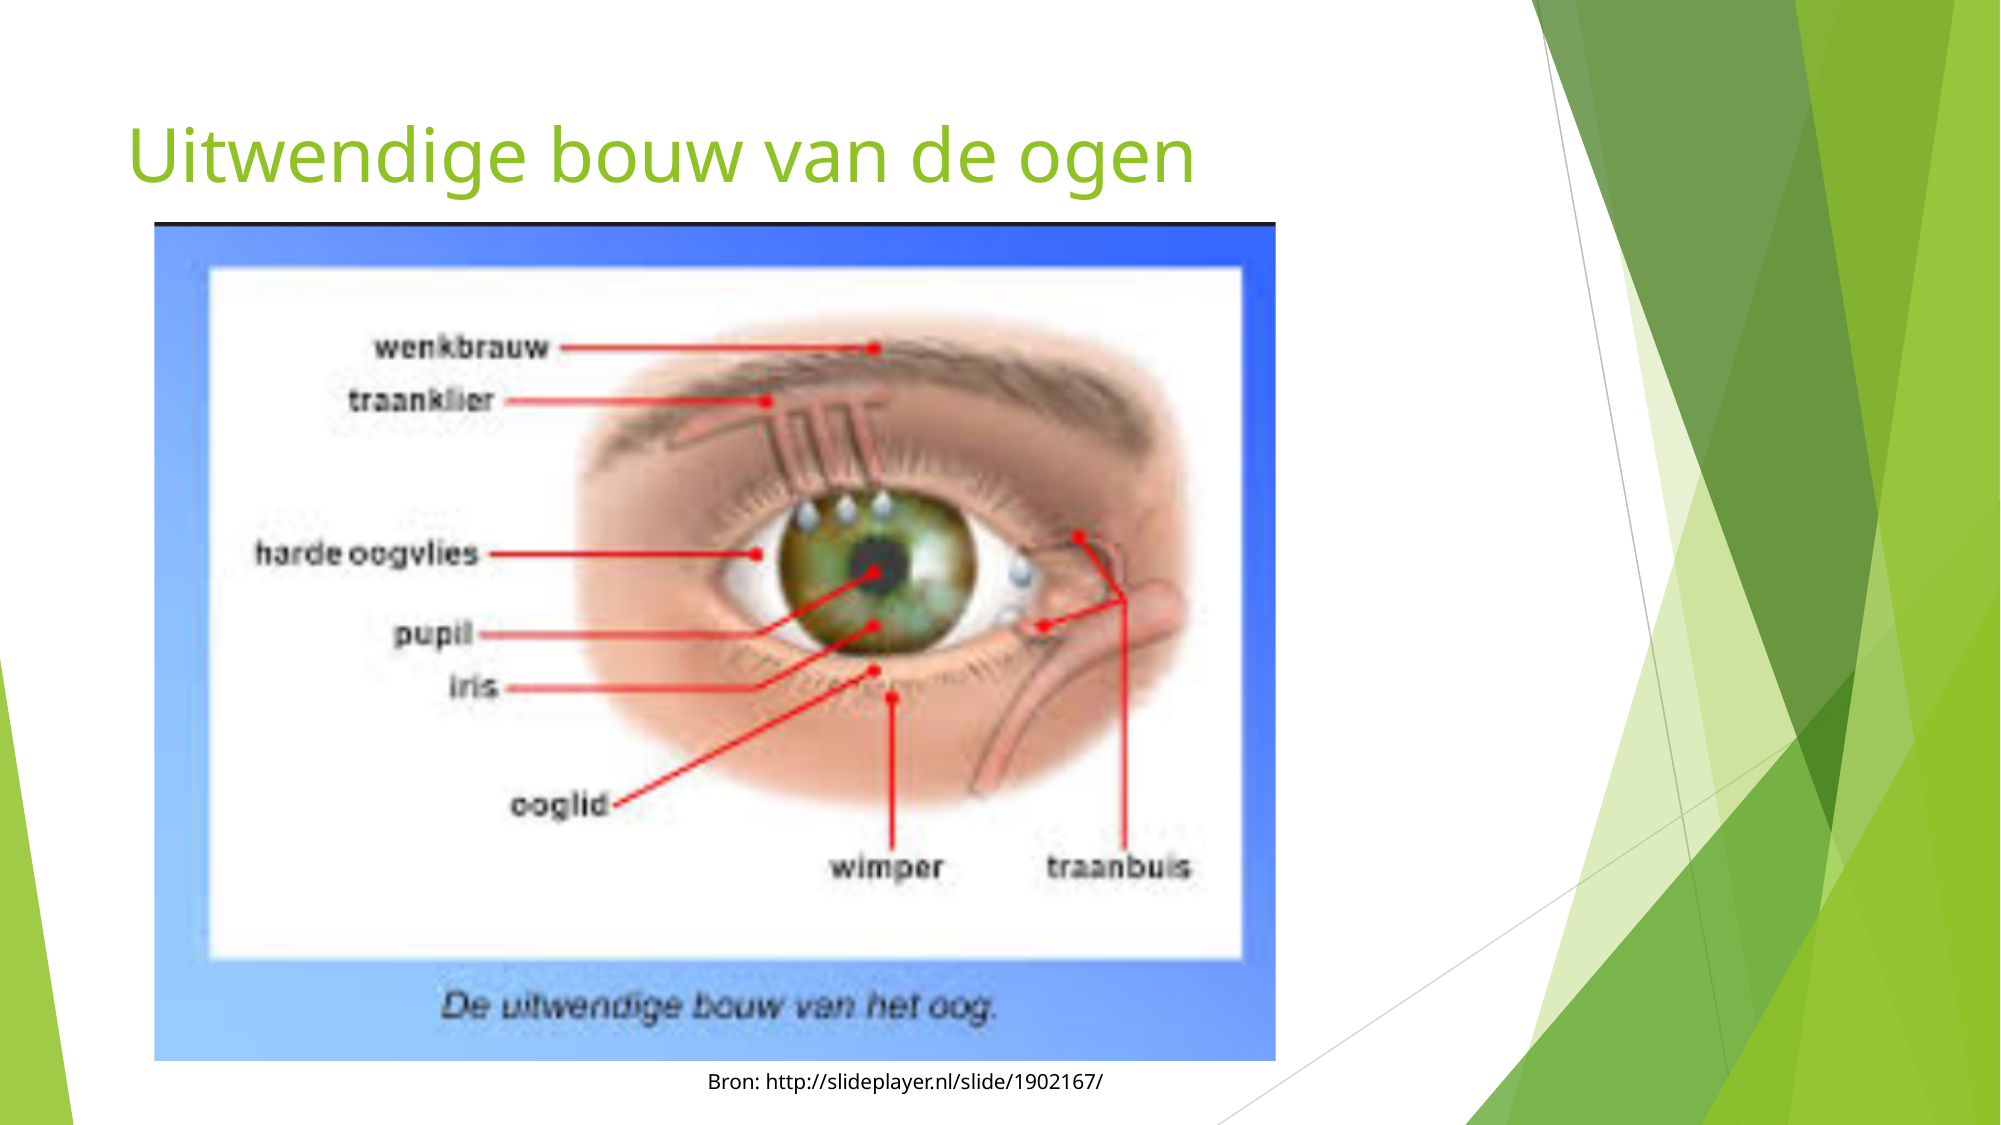

# Uitwendige bouw van de ogen
Bron: http://slideplayer.nl/slide/1902167/